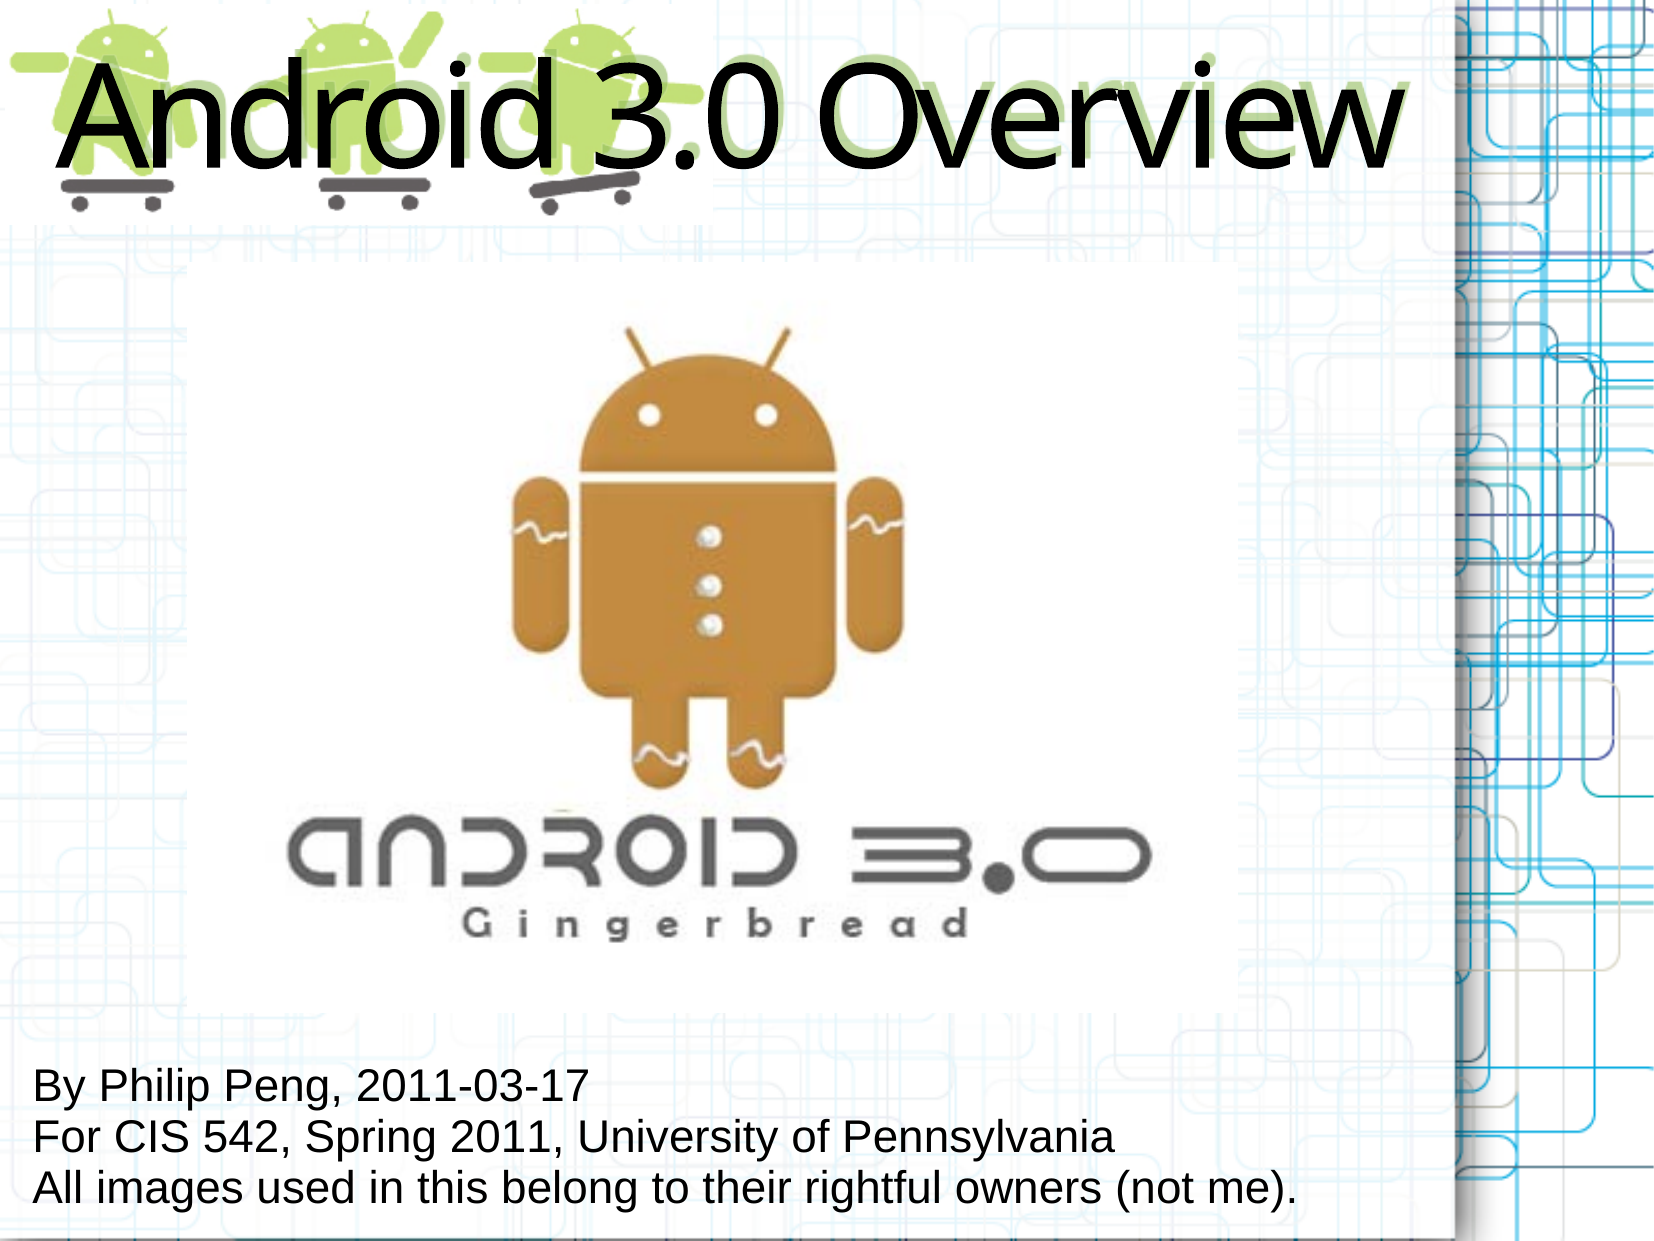

Android 3.0 Overview
By Philip Peng, 2011-03-17
For CIS 542, Spring 2011, University of Pennsylvania
All images used in this belong to their rightful owners (not me).